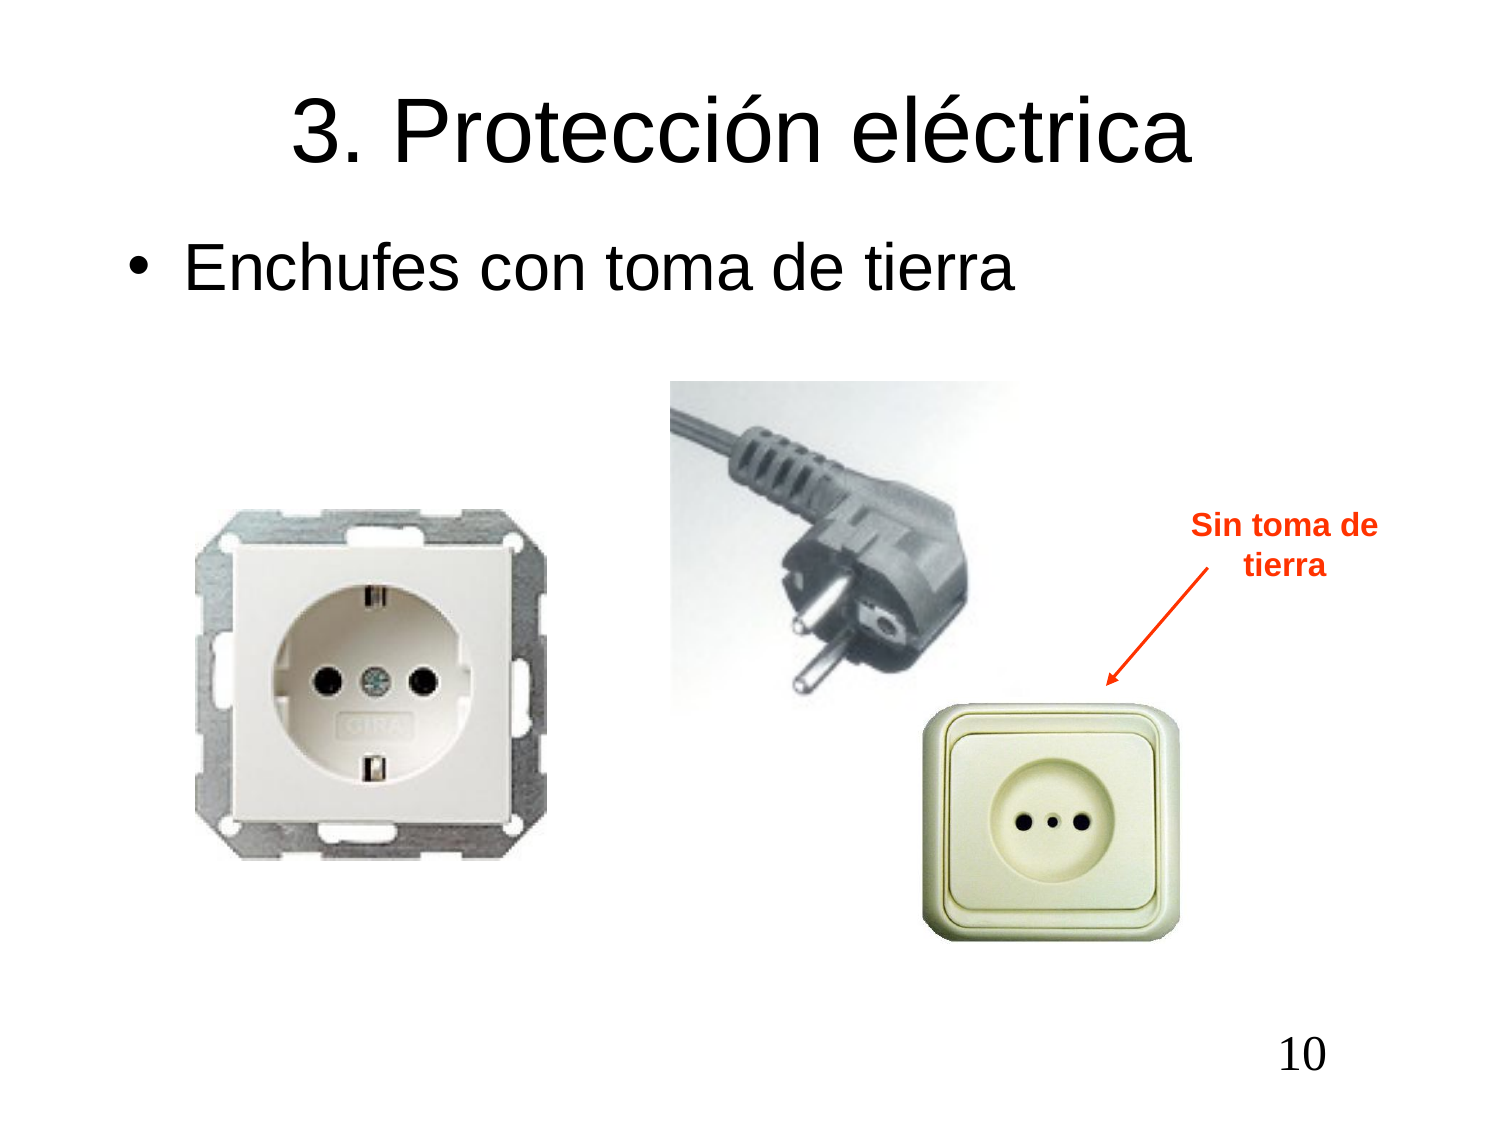

# 3. Protección eléctrica
Enchufes con toma de tierra
Sin toma de tierra
10